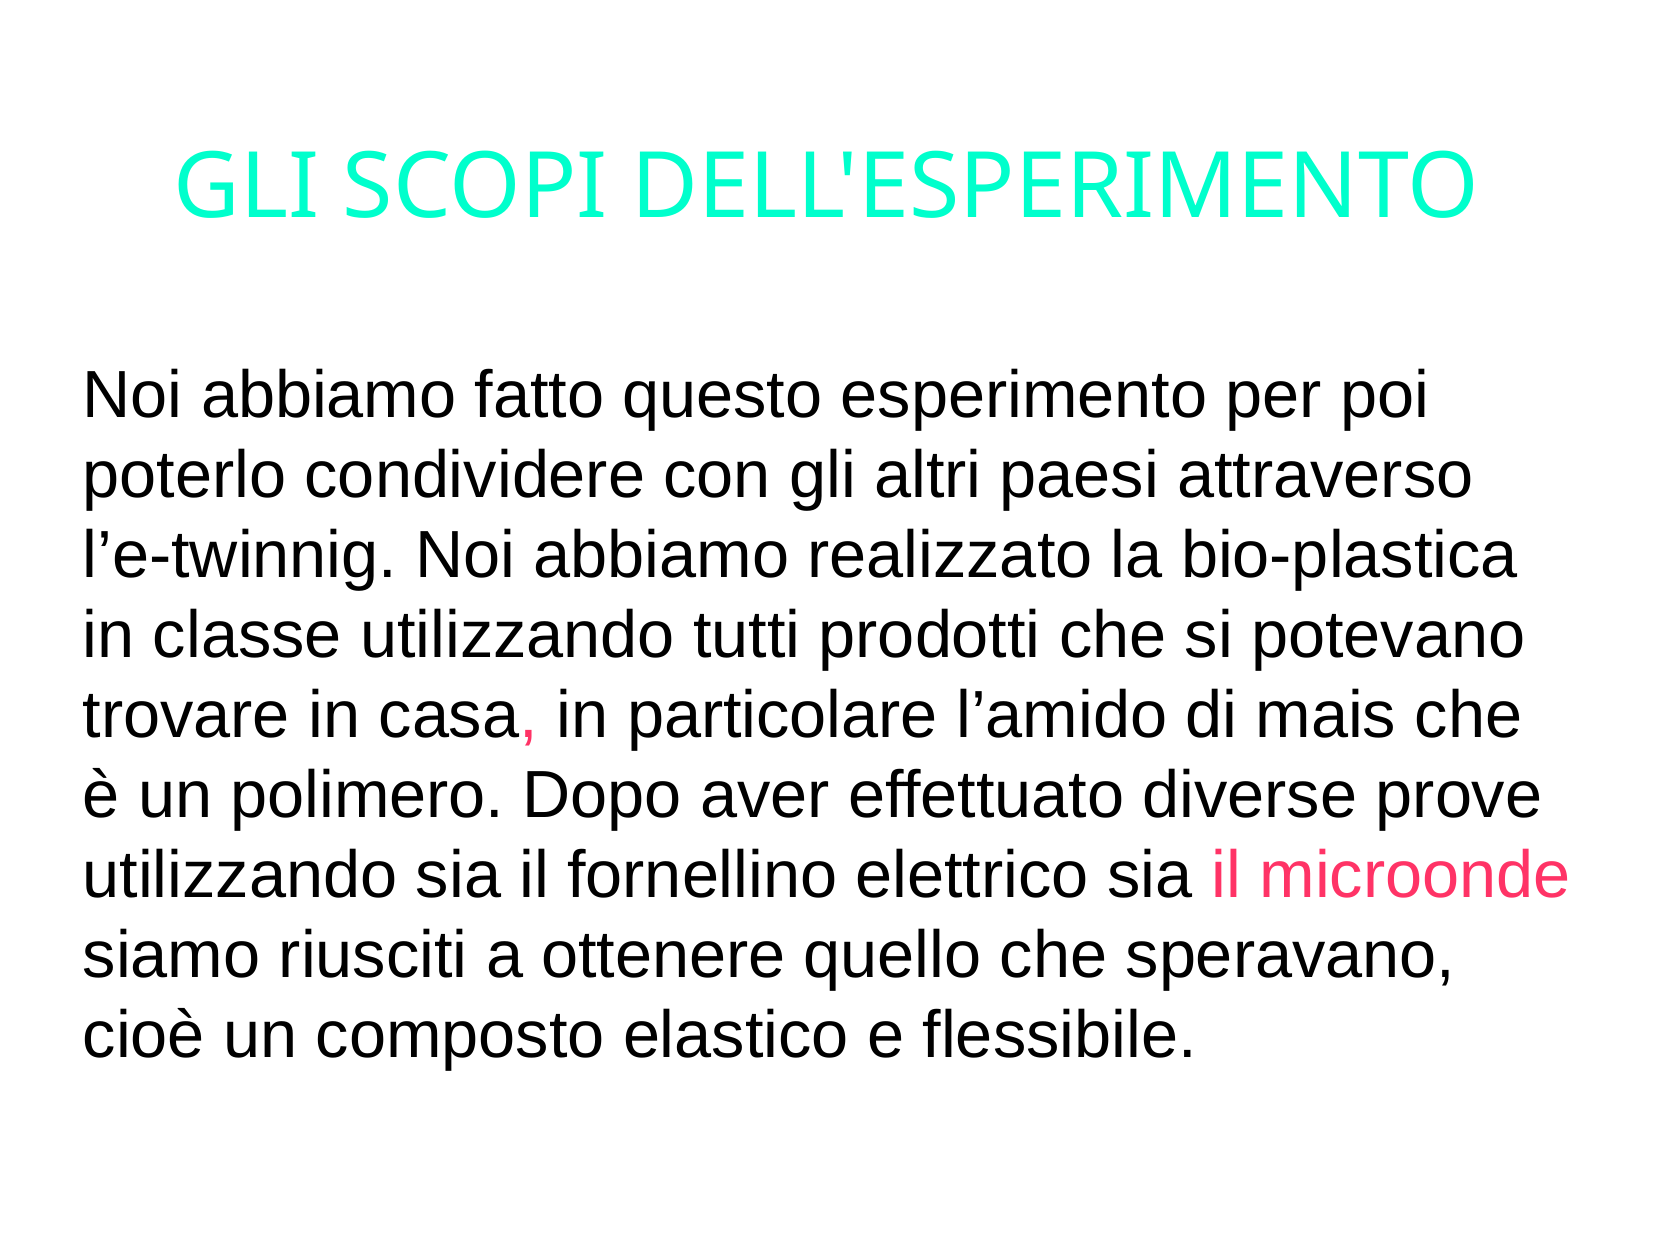

# GLI SCOPI DELL'ESPERIMENTO
Noi abbiamo fatto questo esperimento per poi poterlo condividere con gli altri paesi attraverso l’e-twinnig. Noi abbiamo realizzato la bio-plastica in classe utilizzando tutti prodotti che si potevano trovare in casa, in particolare l’amido di mais che è un polimero. Dopo aver effettuato diverse prove utilizzando sia il fornellino elettrico sia il microonde siamo riusciti a ottenere quello che speravano, cioè un composto elastico e flessibile.